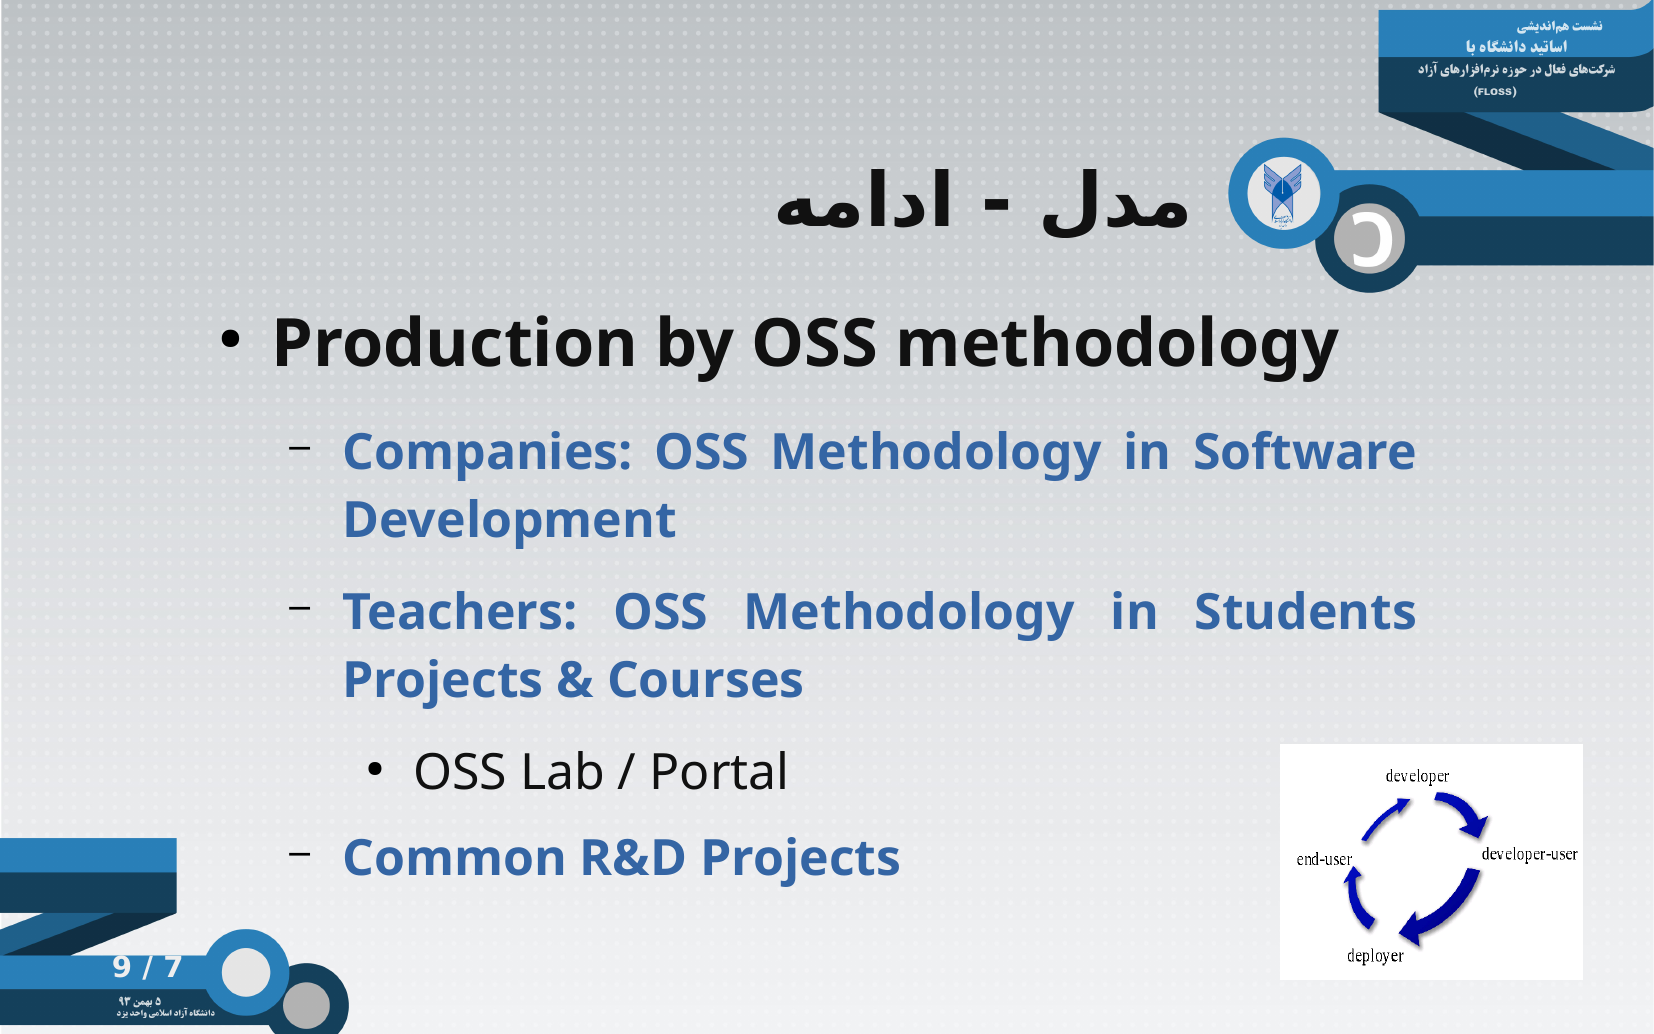

# مدل - ادامه
Production by OSS methodology
Companies: OSS Methodology in Software Development
Teachers: OSS Methodology in Students Projects & Courses
OSS Lab / Portal
Common R&D Projects
7